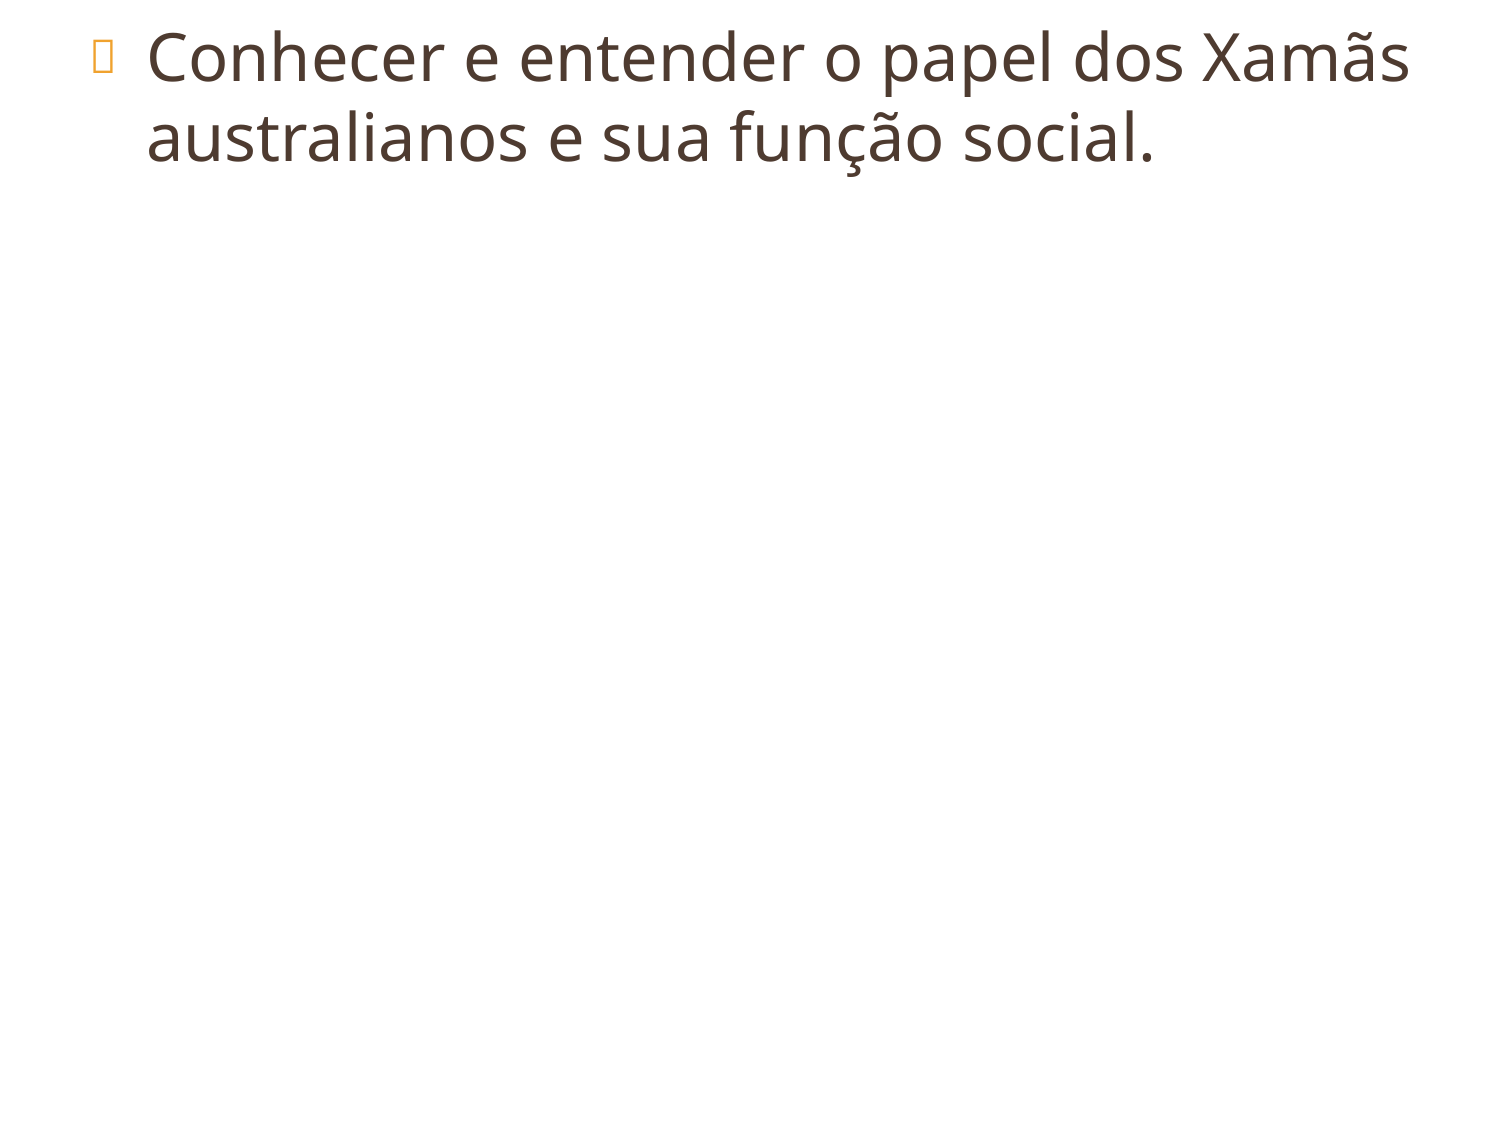

# Conhecer e entender o papel dos Xamãs australianos e sua função social.